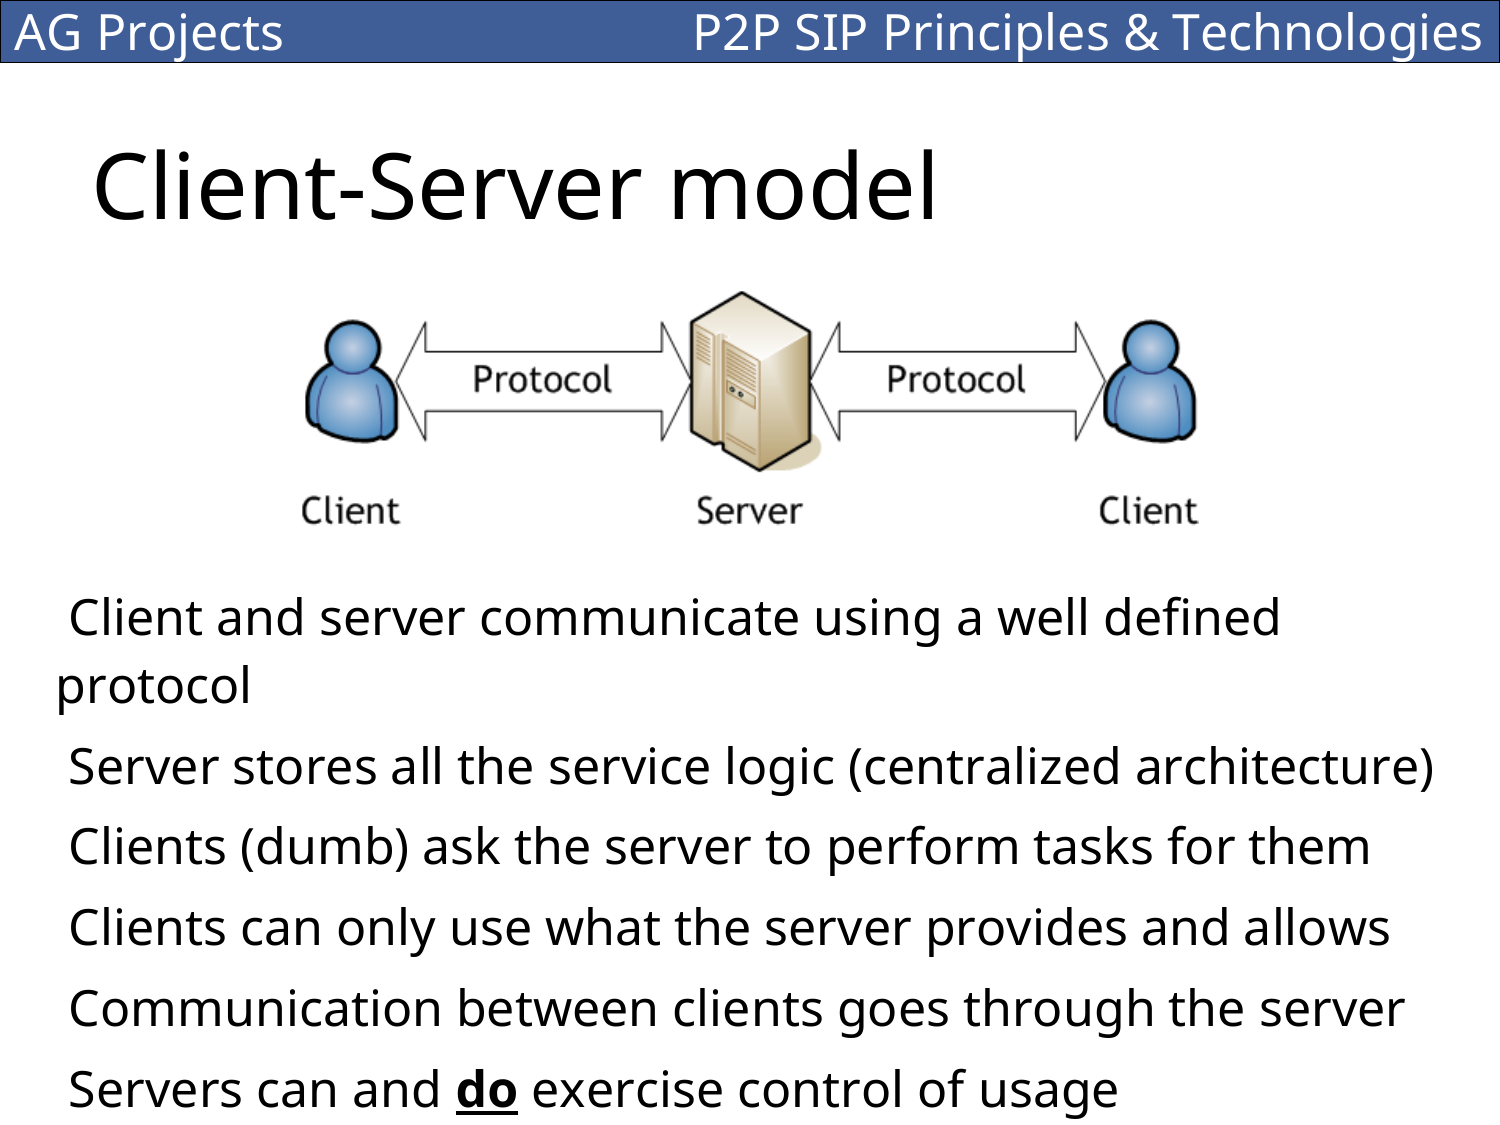

Client-Server model
 Client and server communicate using a well defined protocol
 Server stores all the service logic (centralized architecture)
 Clients (dumb) ask the server to perform tasks for them
 Clients can only use what the server provides and allows
 Communication between clients goes through the server
 Servers can and do exercise control of usage
 This made it a very popular model among businesses